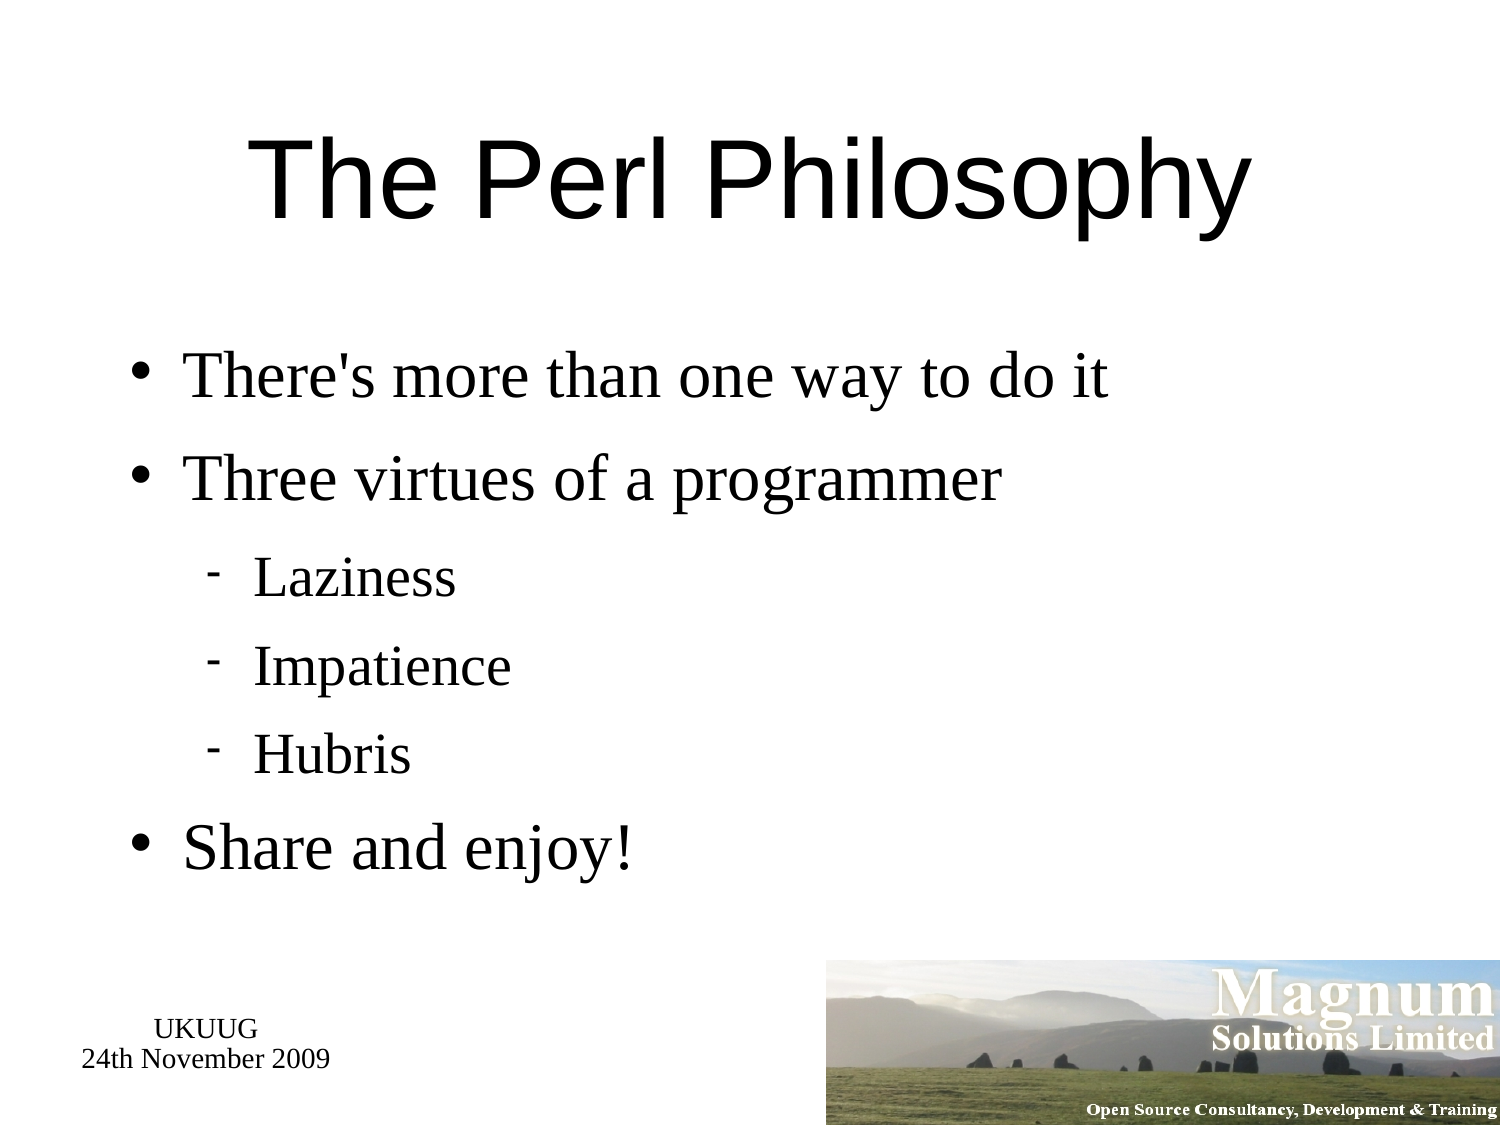

# The Perl Philosophy
There's more than one way to do it
Three virtues of a programmer
Laziness
Impatience
Hubris
Share and enjoy!
11